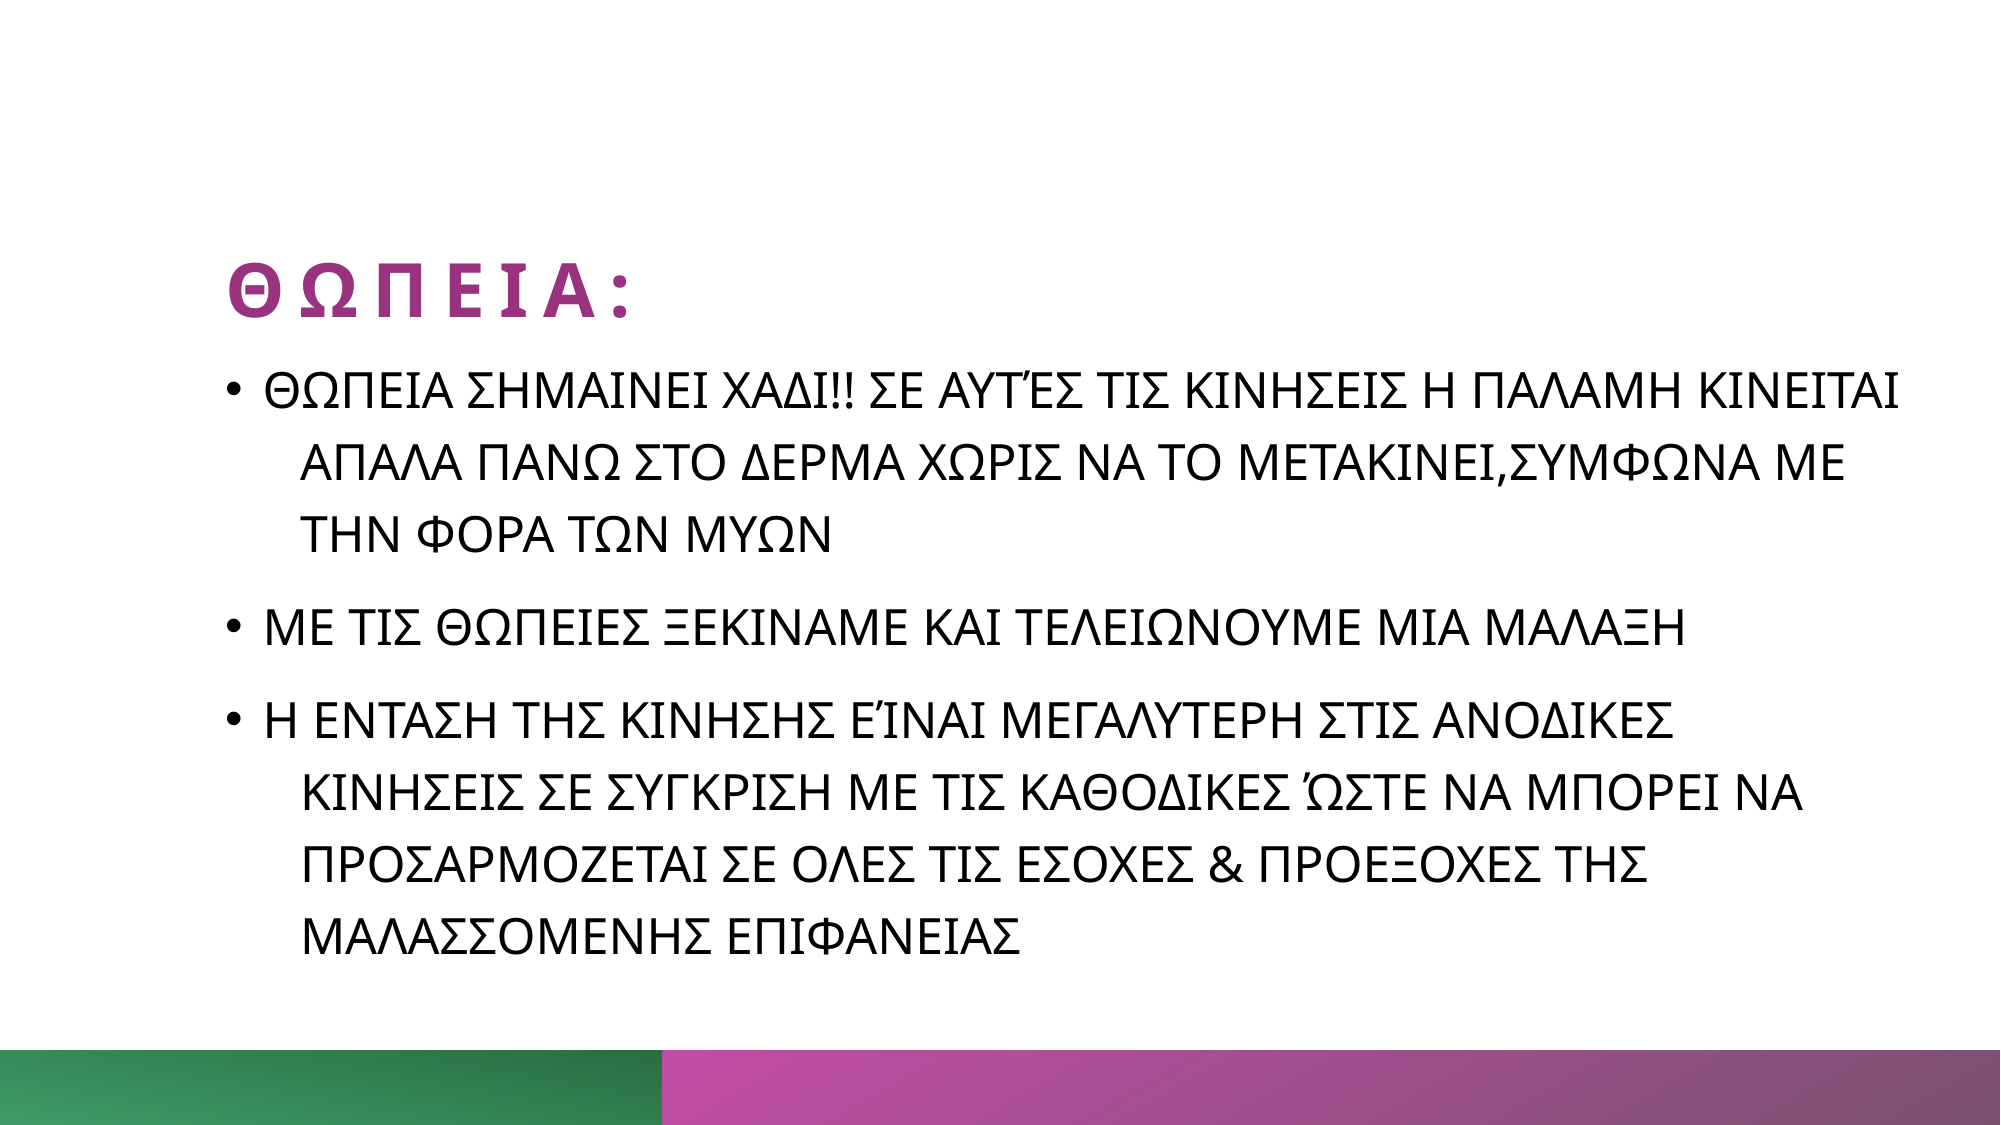

# ΘΩΠΕΙΑ:
ΘΩΠΕΙΑ ΣΗΜΑΙΝΕΙ ΧΑΔΙ!! ΣΕ ΑΥΤΈΣ ΤΙΣ ΚΙΝΗΣΕΙΣ Η ΠΑΛΑΜΗ ΚΙΝΕΙΤΑΙ ΑΠΑΛΑ ΠΑΝΩ ΣΤΟ ΔΕΡΜΑ ΧΩΡΙΣ ΝΑ ΤΟ ΜΕΤΑΚΙΝΕΙ,ΣΥΜΦΩΝΑ ΜΕ ΤΗΝ ΦΟΡΑ ΤΩΝ ΜΥΩΝ
ΜΕ ΤΙΣ ΘΩΠΕΙΕΣ ΞΕΚΙΝΑΜΕ ΚΑΙ ΤΕΛΕΙΩΝΟΥΜΕ ΜΙΑ ΜΑΛΑΞΗ
Η ΕΝΤΑΣΗ ΤΗΣ ΚΙΝΗΣΗΣ ΕΊΝΑΙ ΜΕΓΑΛΥΤΕΡΗ ΣΤΙΣ ΑΝΟΔΙΚΕΣ ΚΙΝΗΣΕΙΣ ΣΕ ΣΥΓΚΡΙΣΗ ΜΕ ΤΙΣ ΚΑΘΟΔΙΚΕΣ ΏΣΤΕ ΝΑ ΜΠΟΡΕΙ ΝΑ ΠΡΟΣΑΡΜΟΖΕΤΑΙ ΣΕ ΟΛΕΣ ΤΙΣ ΕΣΟΧΕΣ & ΠΡΟΕΞΟΧΕΣ ΤΗΣ ΜΑΛΑΣΣΟΜΕΝΗΣ ΕΠΙΦΑΝΕΙΑΣ